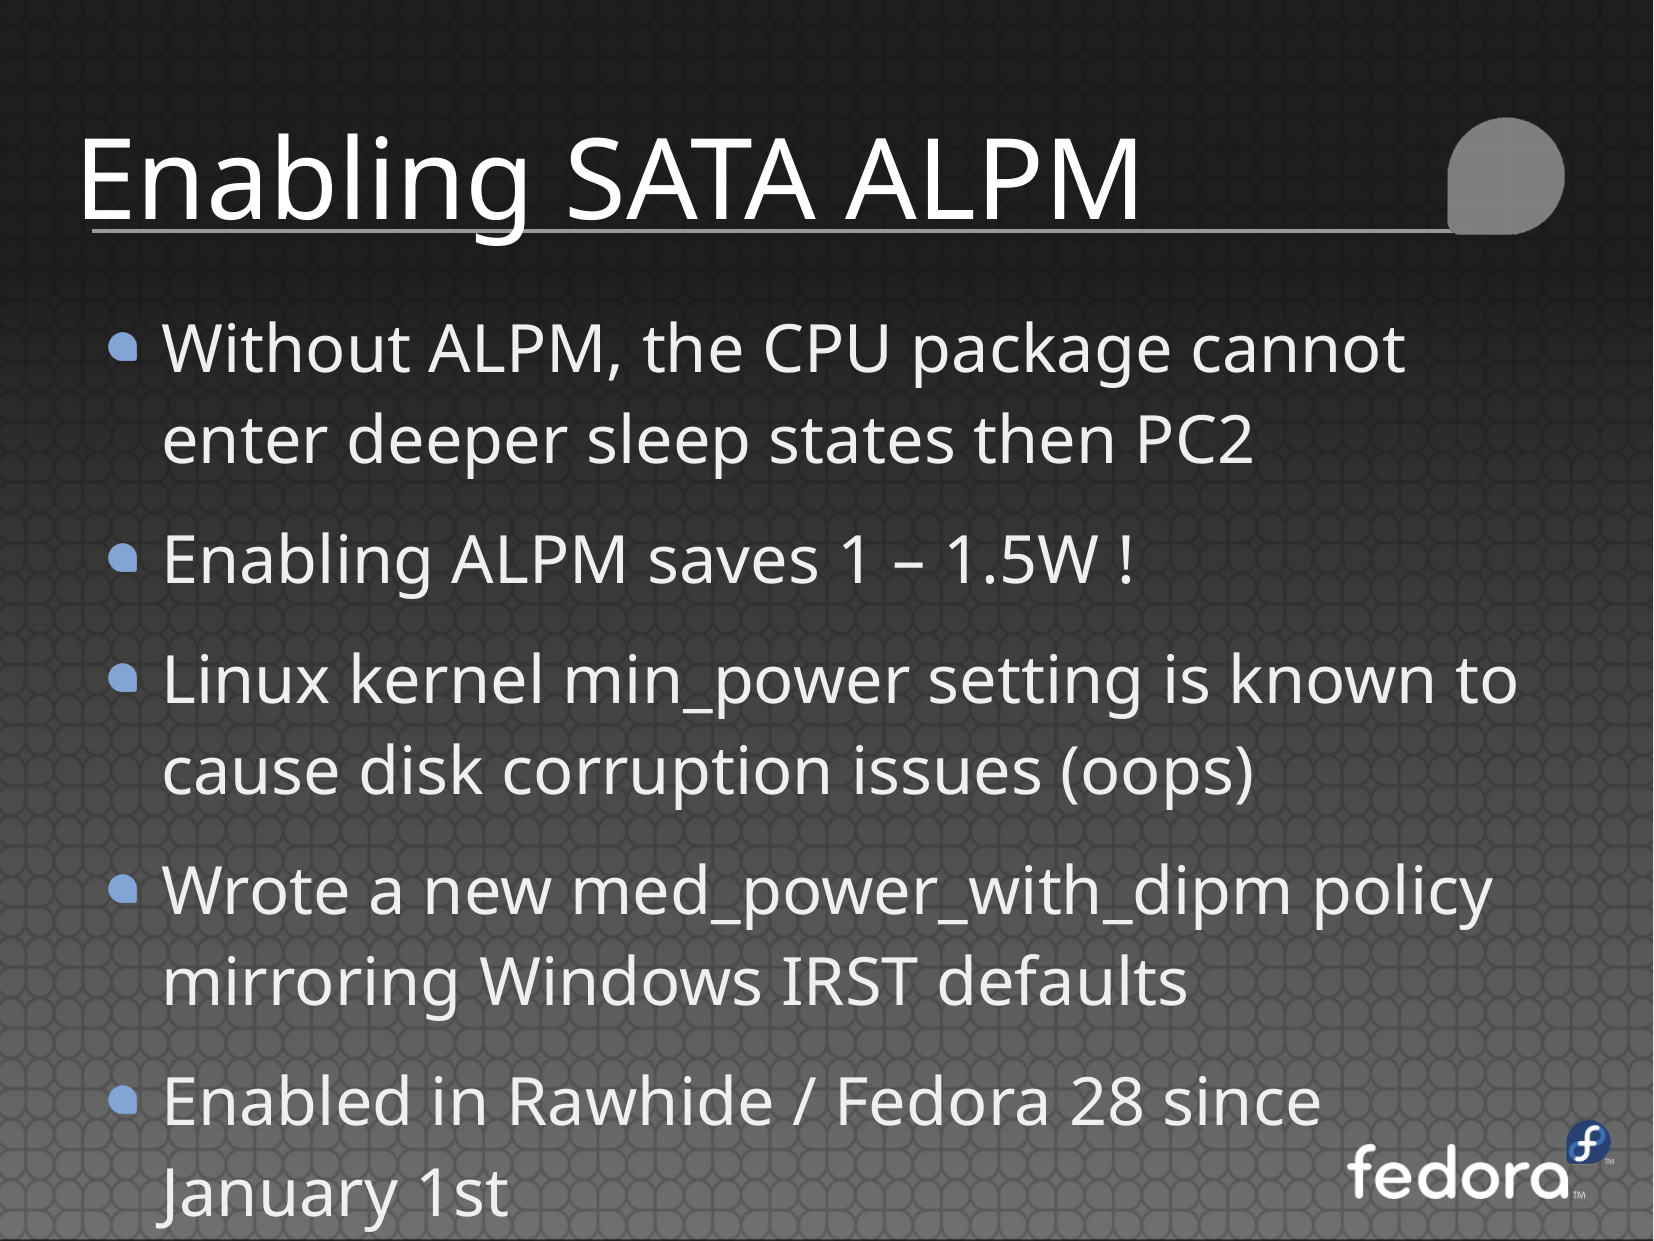

Enabling SATA ALPM
# Without ALPM, the CPU package cannot enter deeper sleep states then PC2
Enabling ALPM saves 1 – 1.5W !
Linux kernel min_power setting is known to cause disk corruption issues (oops)
Wrote a new med_power_with_dipm policy mirroring Windows IRST defaults
Enabled in Rawhide / Fedora 28 since January 1st